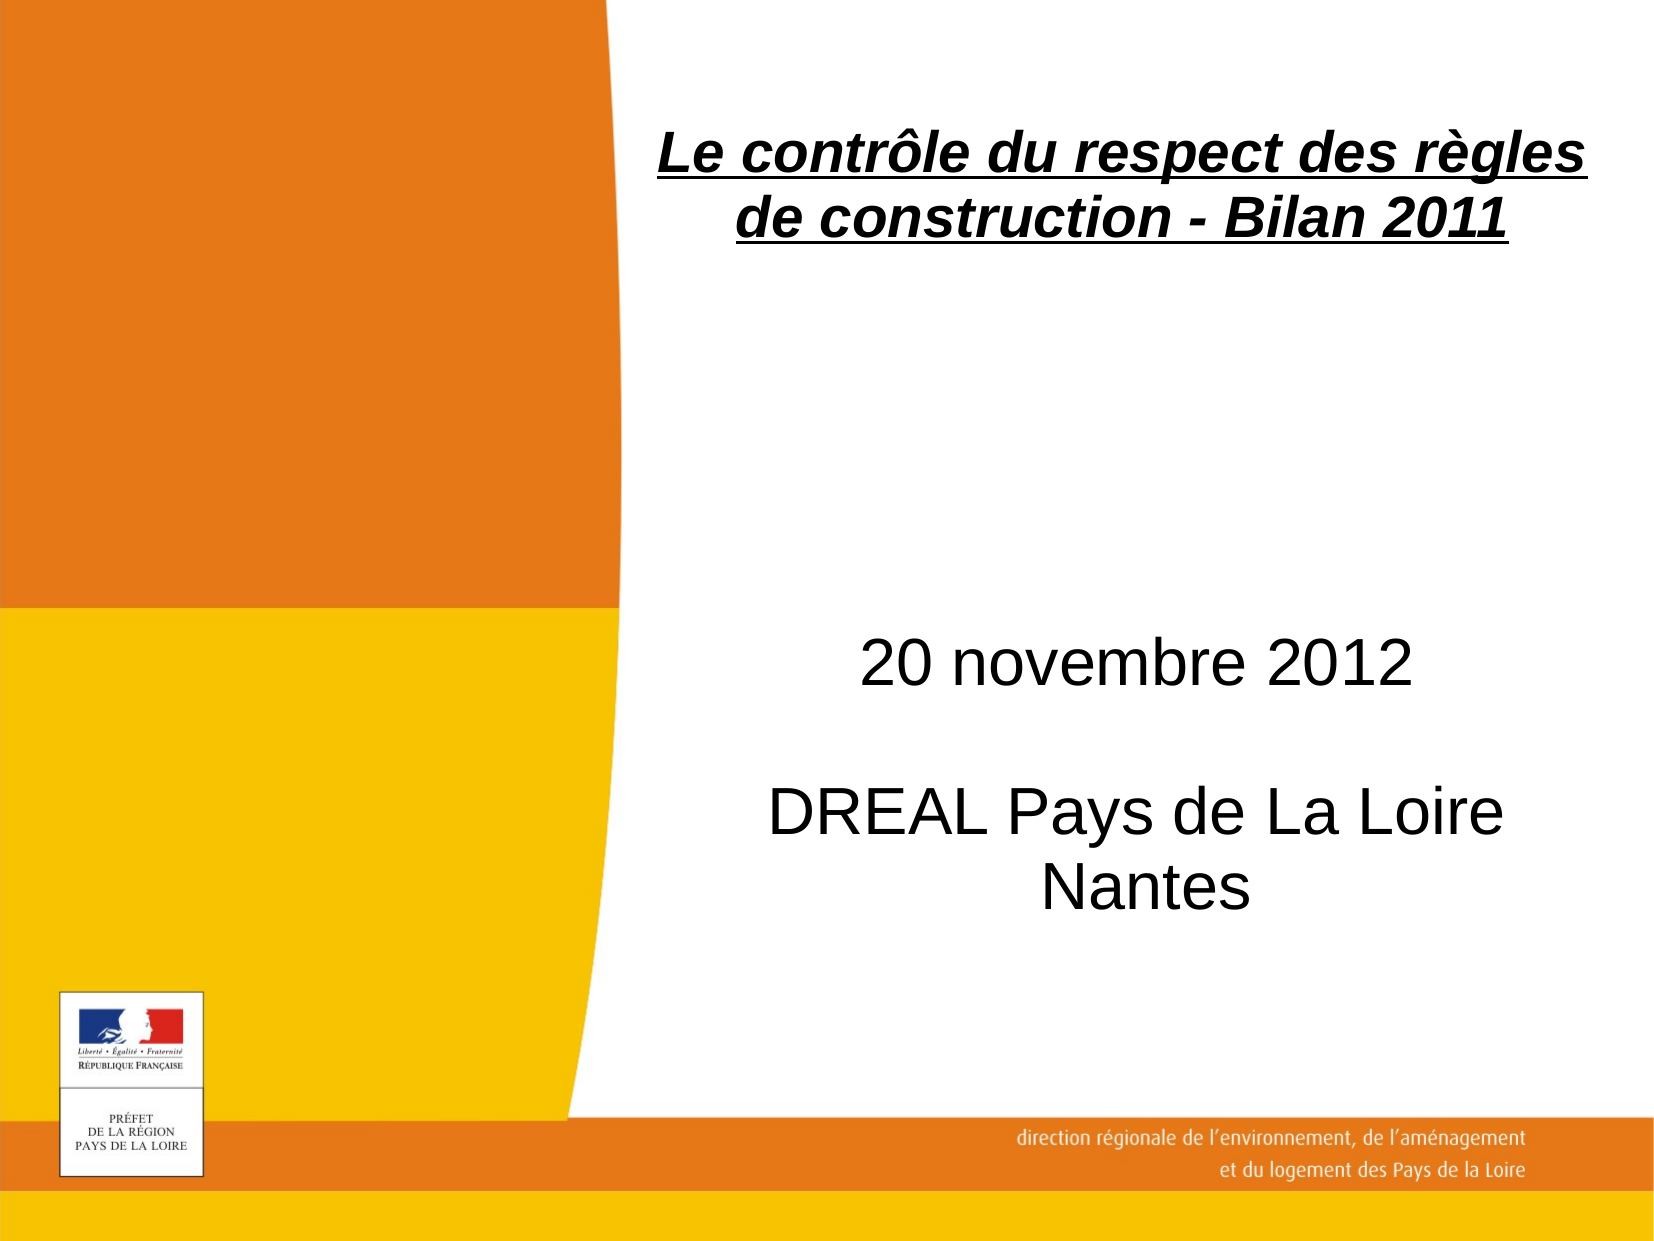

Le contrôle du respect des règles de construction - Bilan 2011
# 20 novembre 2012
DREAL Pays de La Loire
 Nantes